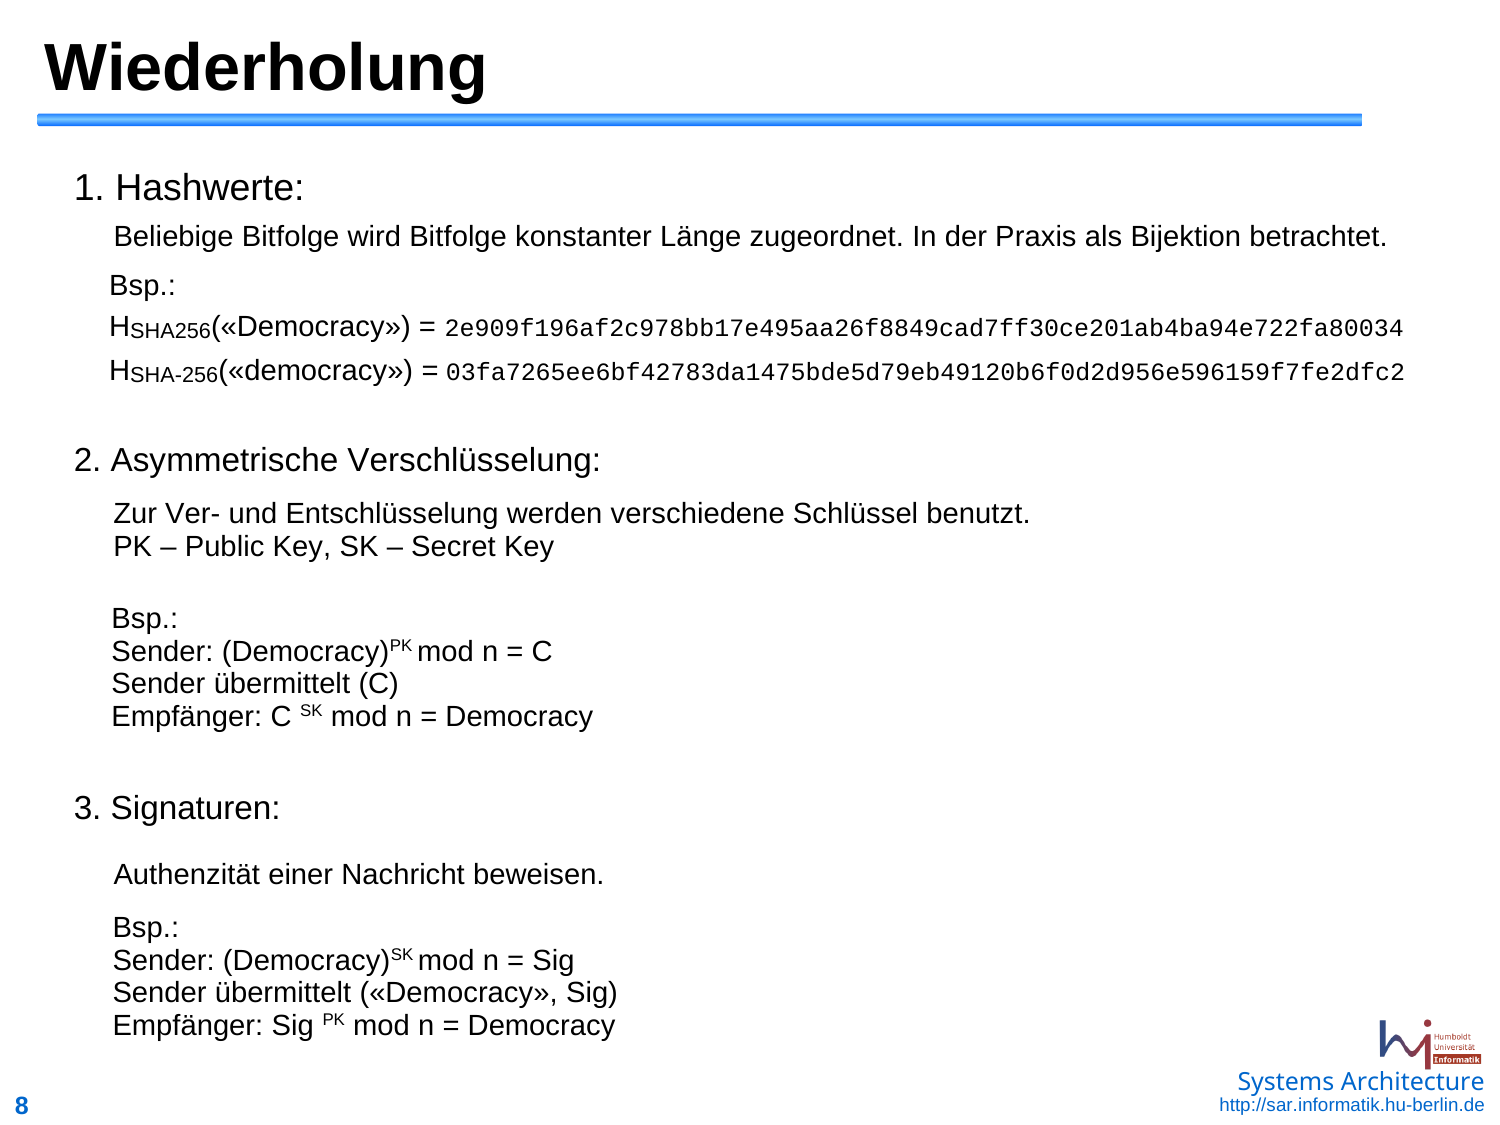

# Wiederholung
1. Hashwerte:
Beliebige Bitfolge wird Bitfolge konstanter Länge zugeordnet. In der Praxis als Bijektion betrachtet.
Bsp.:
HSHA256(«Democracy») = 2e909f196af2c978bb17e495aa26f8849cad7ff30ce201ab4ba94e722fa80034
HSHA-256(«democracy») = 03fa7265ee6bf42783da1475bde5d79eb49120b6f0d2d956e596159f7fe2dfc2
2. Asymmetrische Verschlüsselung:
Zur Ver- und Entschlüsselung werden verschiedene Schlüssel benutzt.
PK – Public Key, SK – Secret Key
Bsp.:
Sender: (Democracy)PK mod n = C
Sender übermittelt (C)
Empfänger: C SK mod n = Democracy
3. Signaturen:
Authenzität einer Nachricht beweisen.
Bsp.:
Sender: (Democracy)SK mod n = Sig
Sender übermittelt («Democracy», Sig)
Empfänger: Sig PK mod n = Democracy